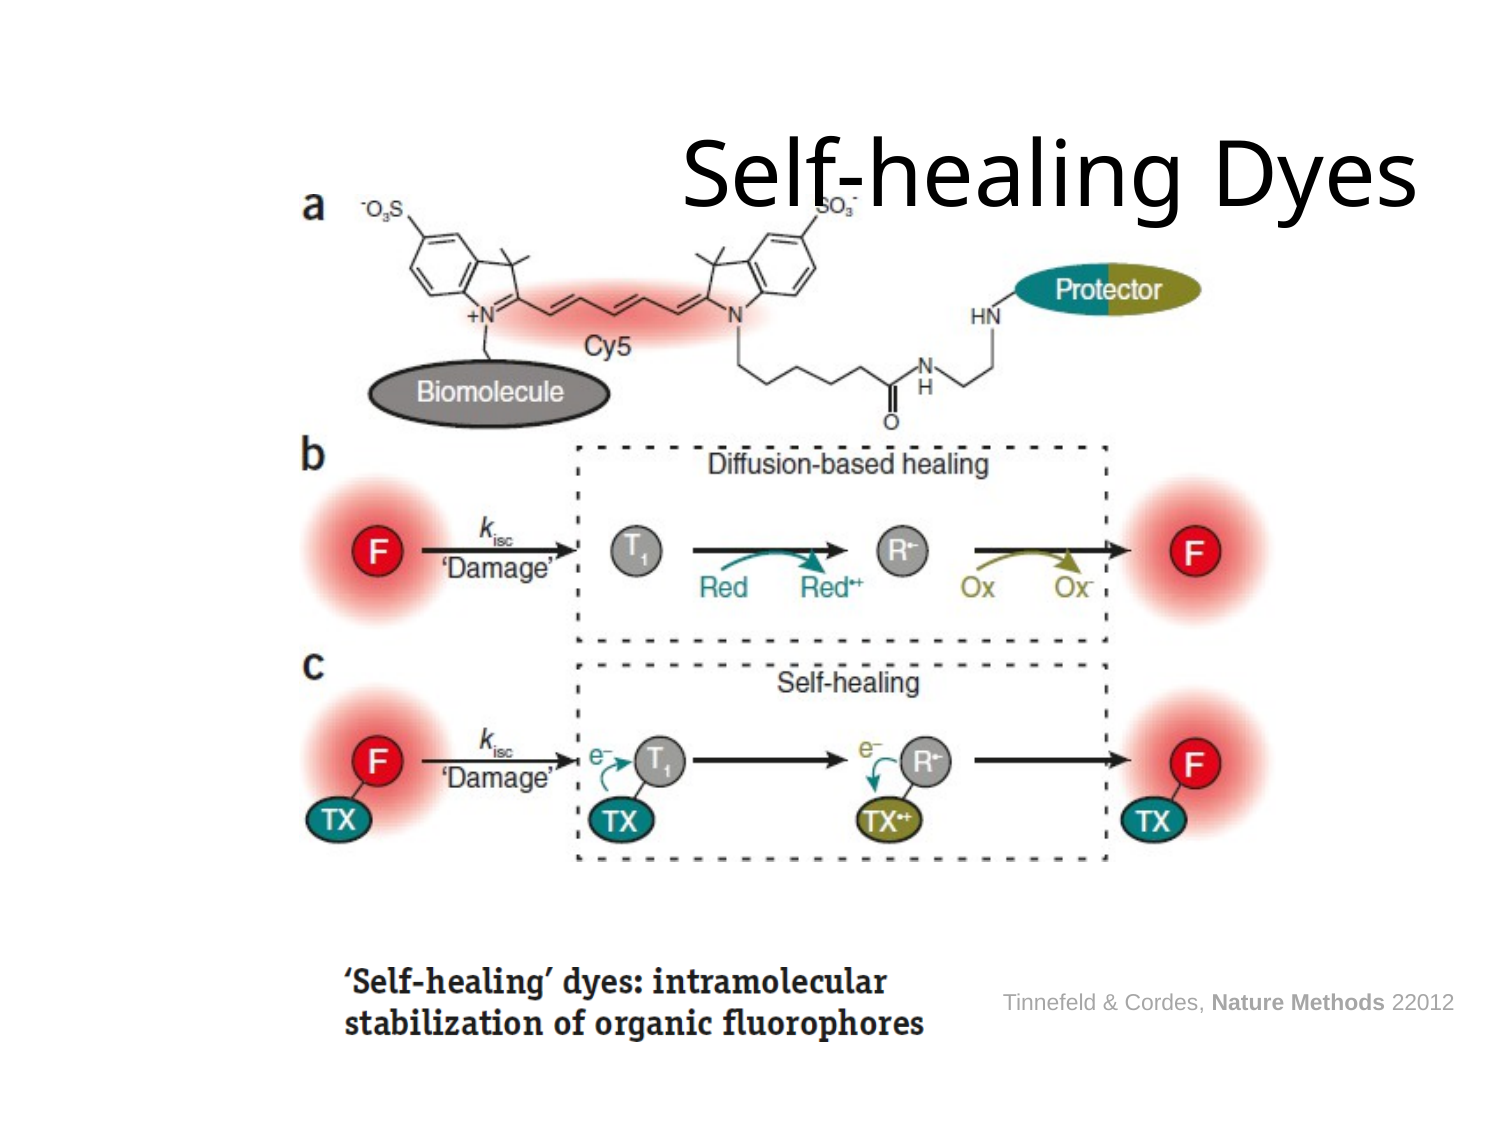

# Self-healing Dyes
Tinnefeld & Cordes, Nature Methods 22012